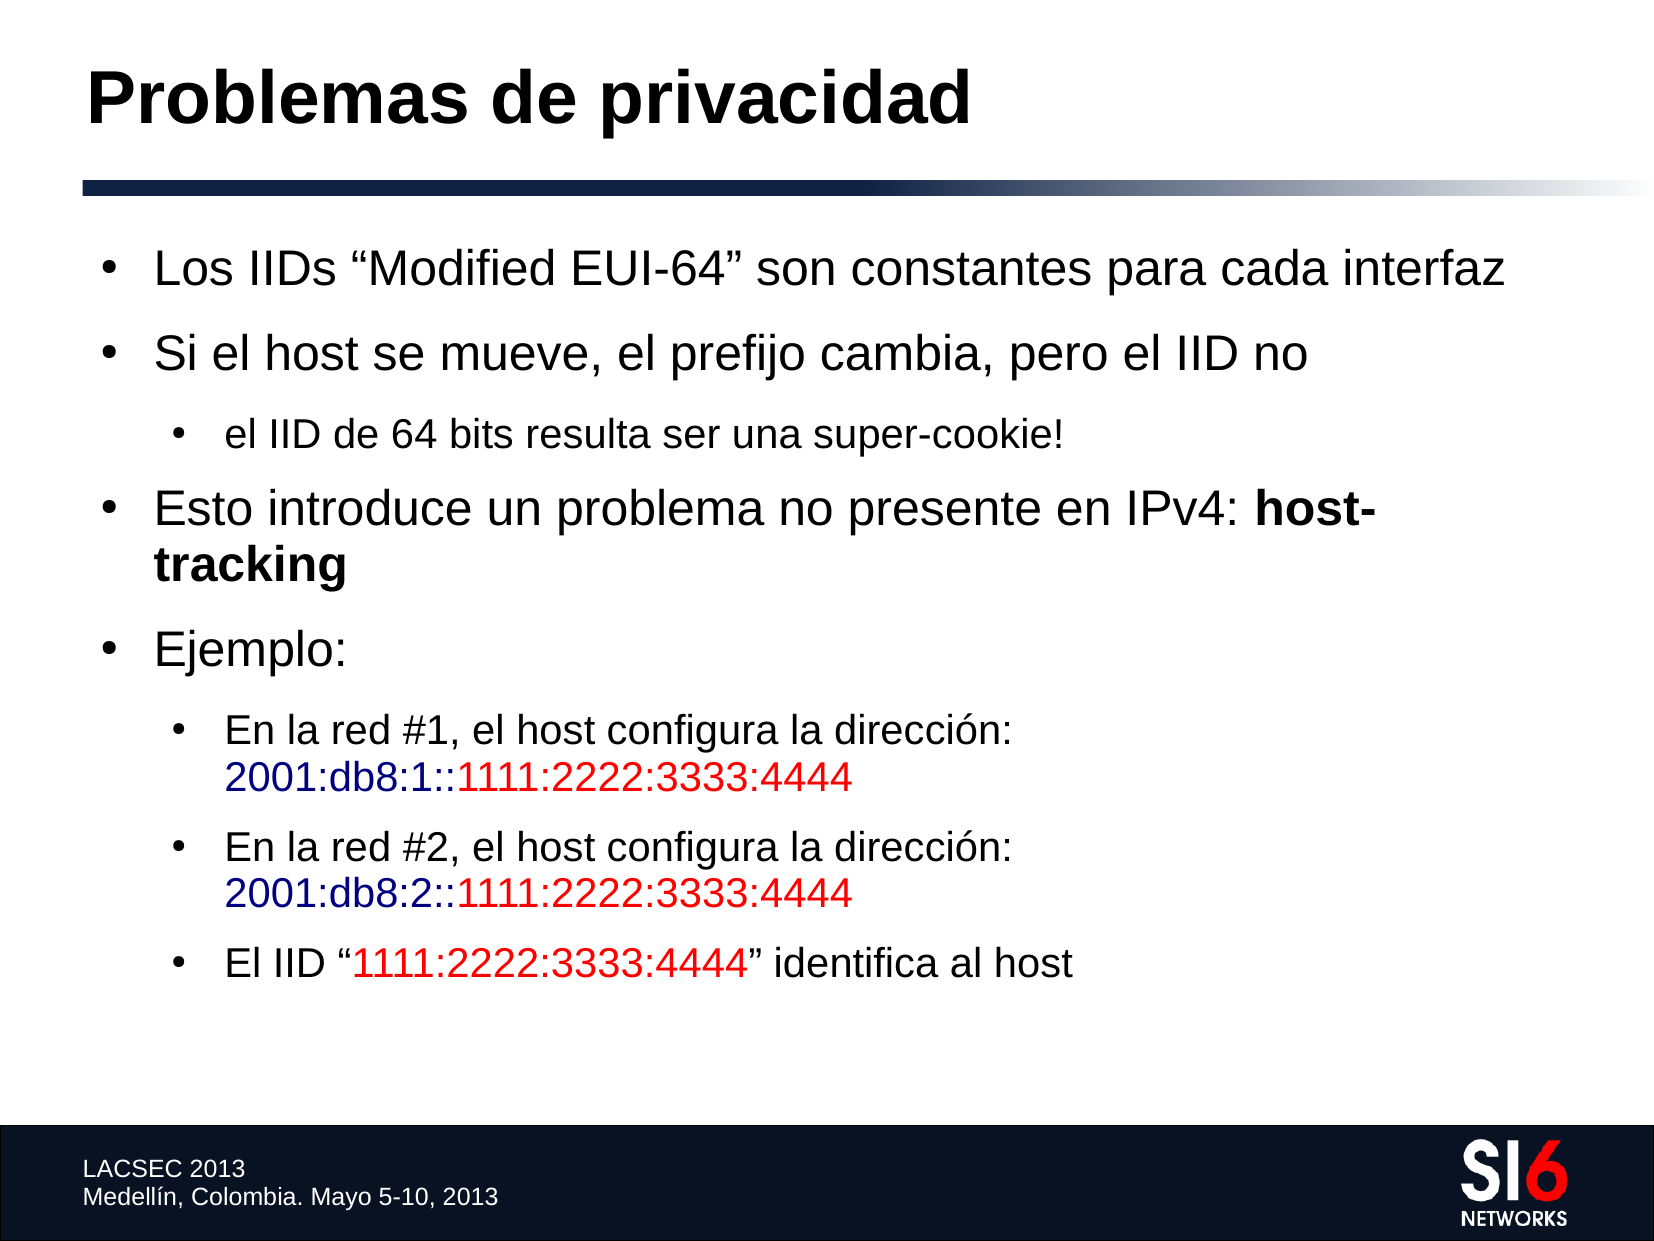

# Problemas de privacidad
Los IIDs “Modified EUI-64” son constantes para cada interfaz
Si el host se mueve, el prefijo cambia, pero el IID no
el IID de 64 bits resulta ser una super-cookie!
Esto introduce un problema no presente en IPv4: host-tracking
Ejemplo:
En la red #1, el host configura la dirección: 2001:db8:1::1111:2222:3333:4444
En la red #2, el host configura la dirección: 2001:db8:2::1111:2222:3333:4444
El IID “1111:2222:3333:4444” identifica al host